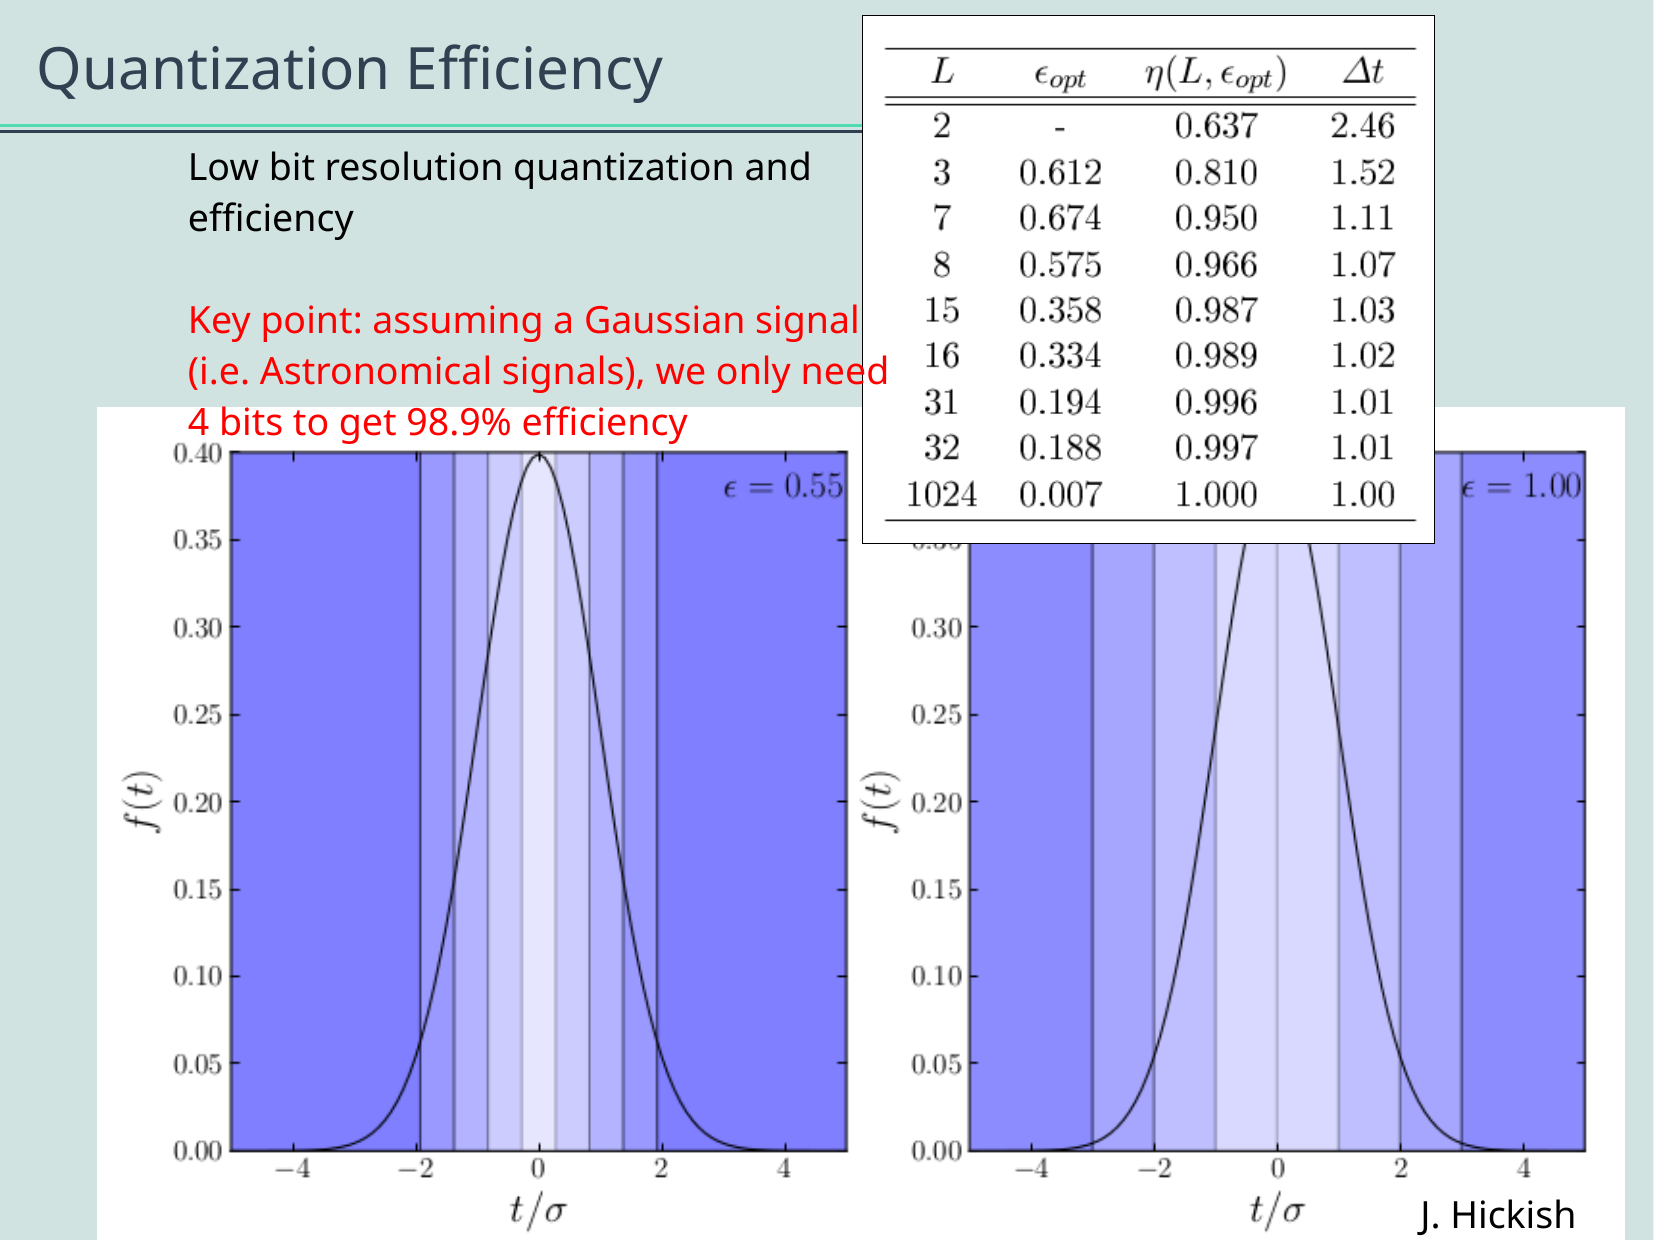

Quantization Efficiency
Low bit resolution quantization and
efficiency
Key point: assuming a Gaussian signal
(i.e. Astronomical signals), we only need
4 bits to get 98.9% efficiency
NASSP 2016
38
J. Hickish